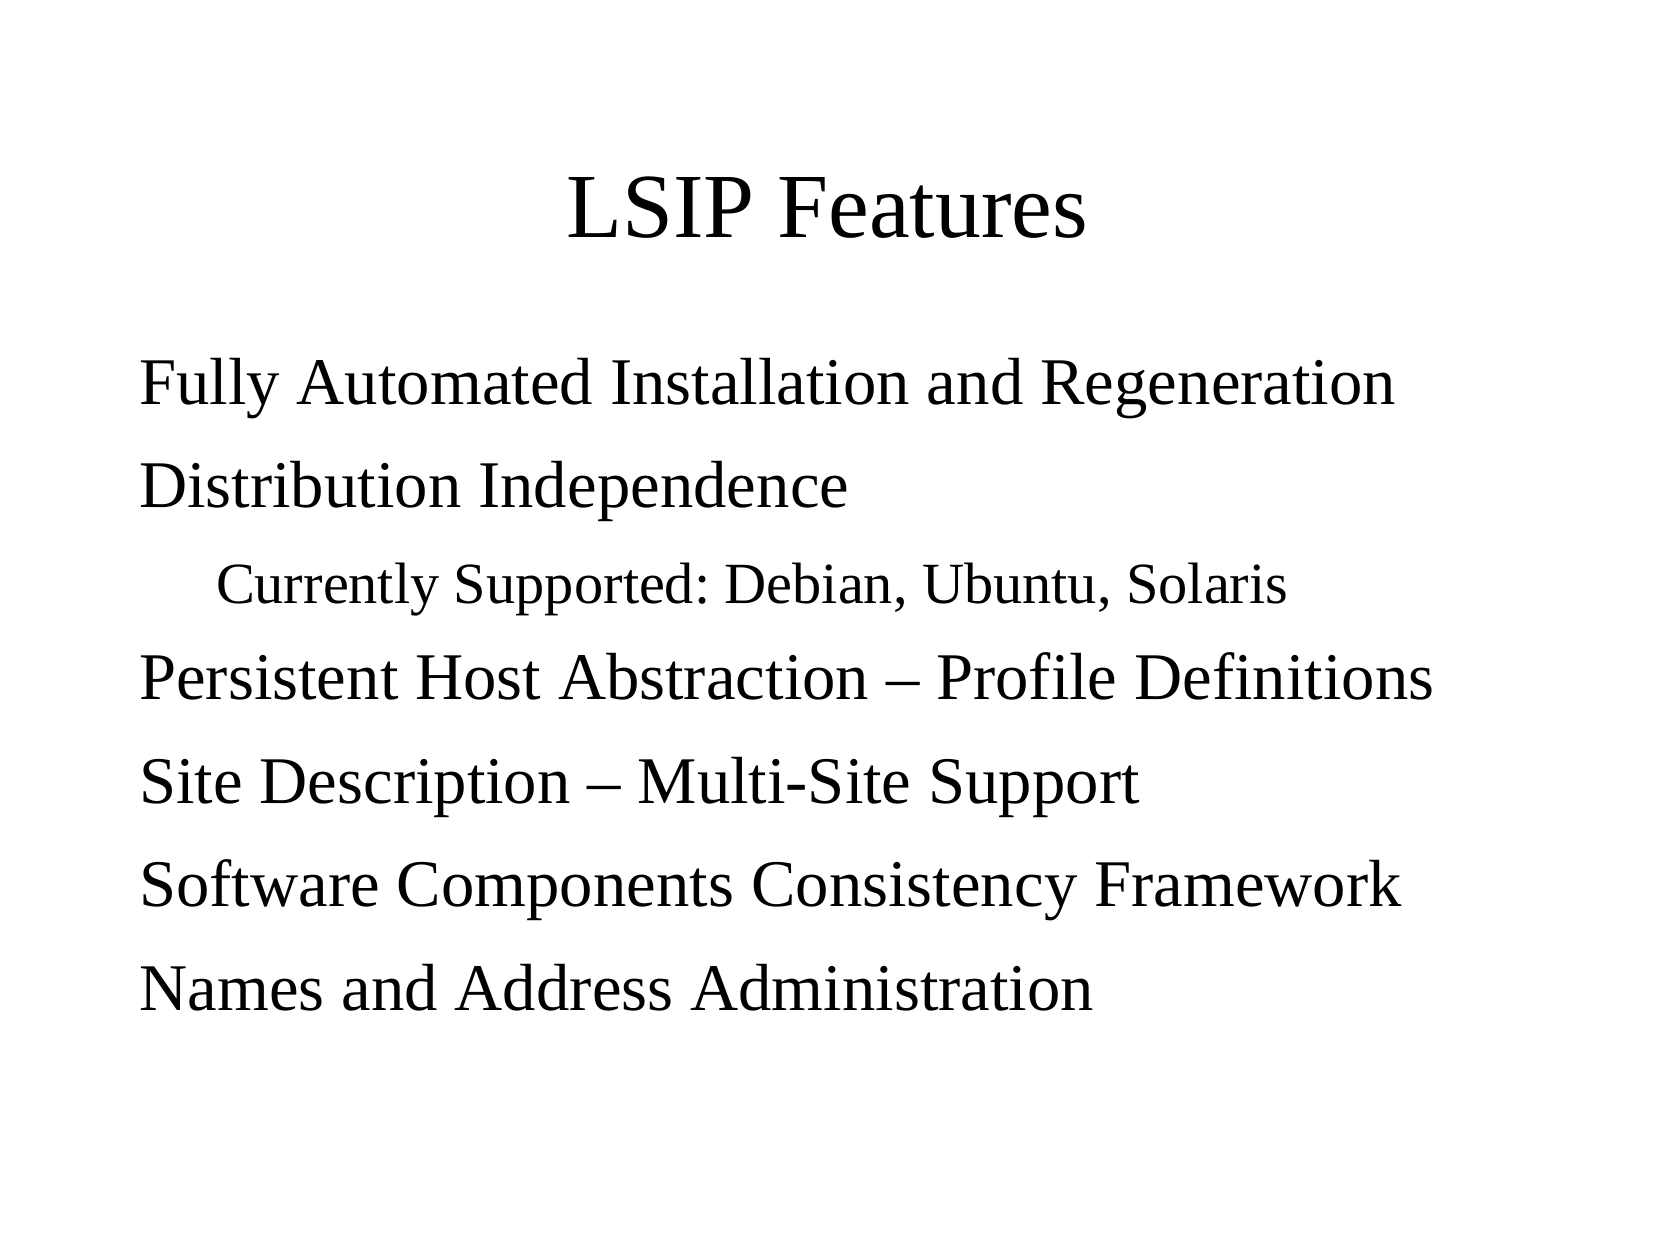

# LSIP Features
Fully Automated Installation and Regeneration
Distribution Independence
Currently Supported: Debian, Ubuntu, Solaris
Persistent Host Abstraction – Profile Definitions
Site Description – Multi-Site Support
Software Components Consistency Framework
Names and Address Administration